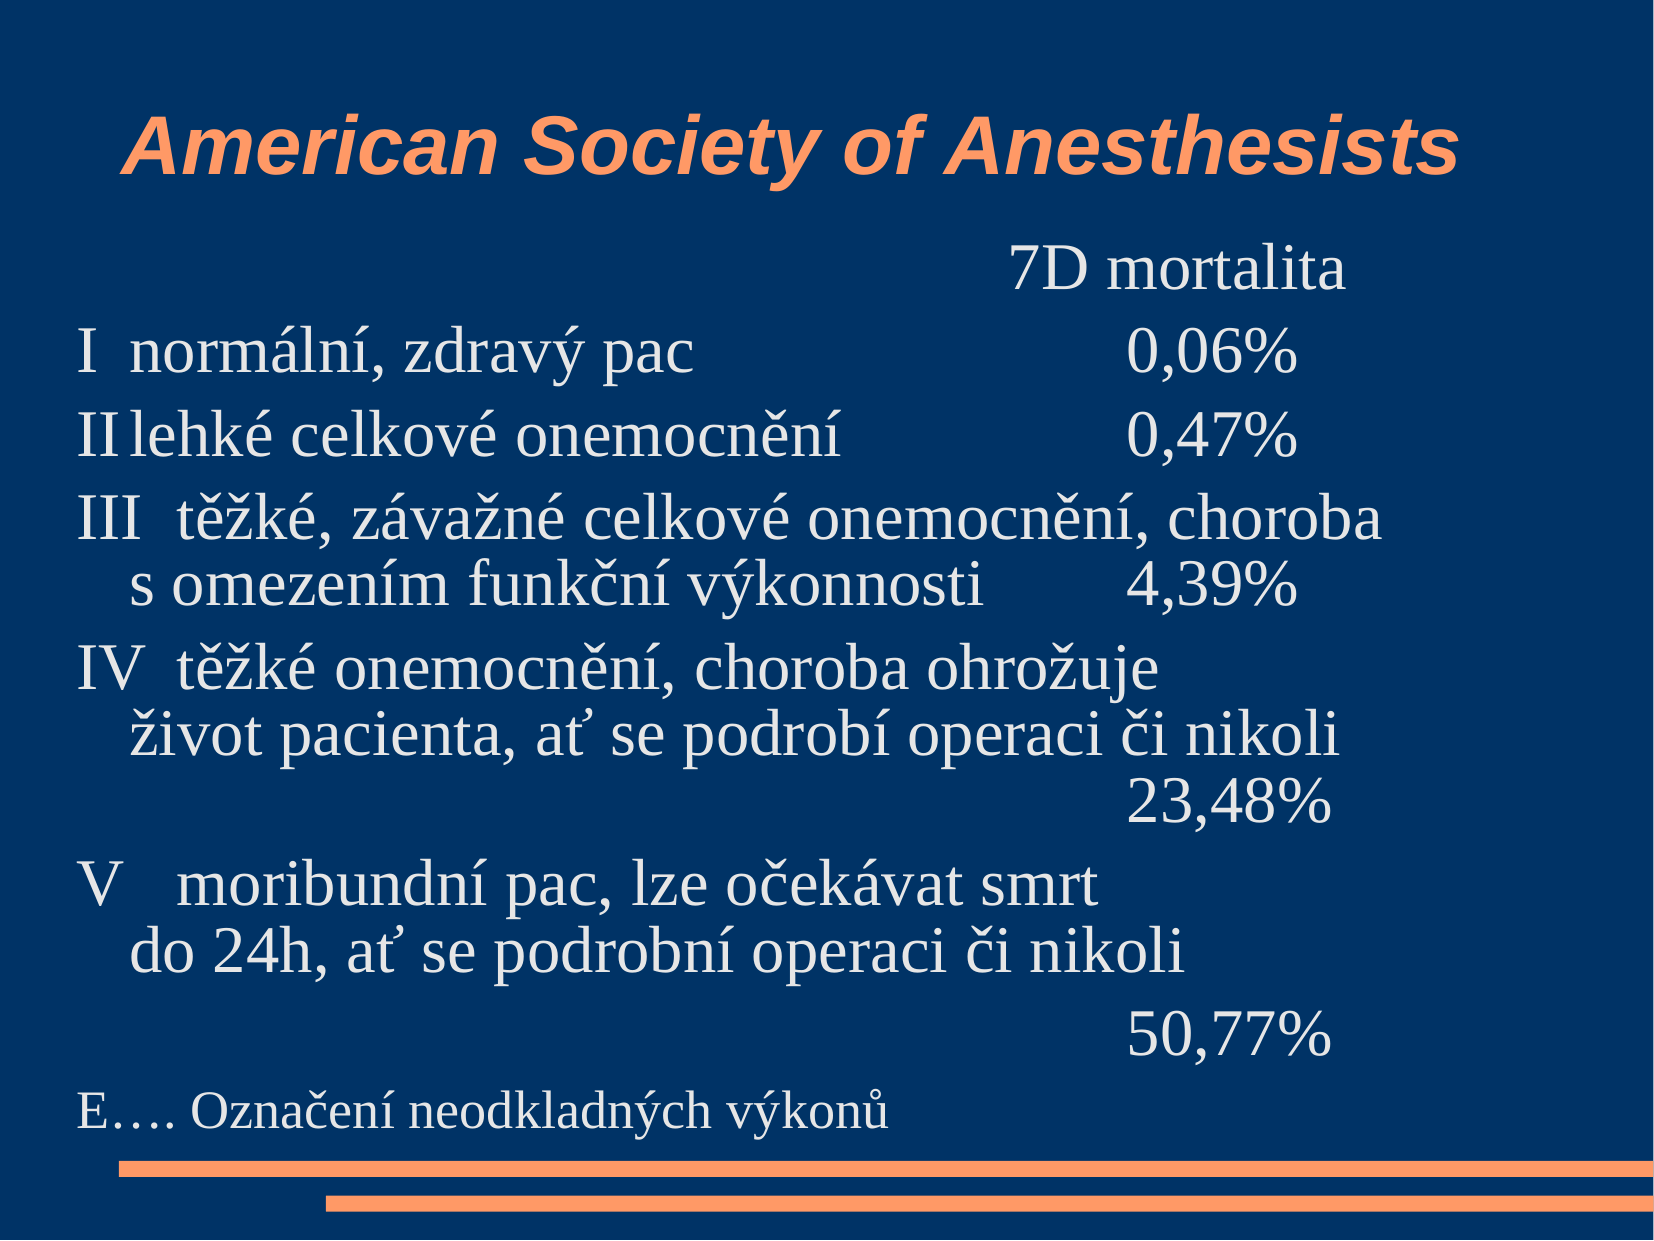

# American Society of Anesthesists
									7D mortalita
I	normální, zdravý pac				0,06%
II	lehké celkové onemocnění			0,47%
III	těžké, závažné celkové onemocnění, choroba s omezením funkční výkonnosti		4,39%
IV	těžké onemocnění, choroba ohrožuje
život pacienta, ať se podrobí operaci či nikoli 		 											23,48%
V 	moribundní pac, lze očekávat smrt
do 24h, ať se podrobní operaci či nikoli
 										50,77%
E…. Označení neodkladných výkonů